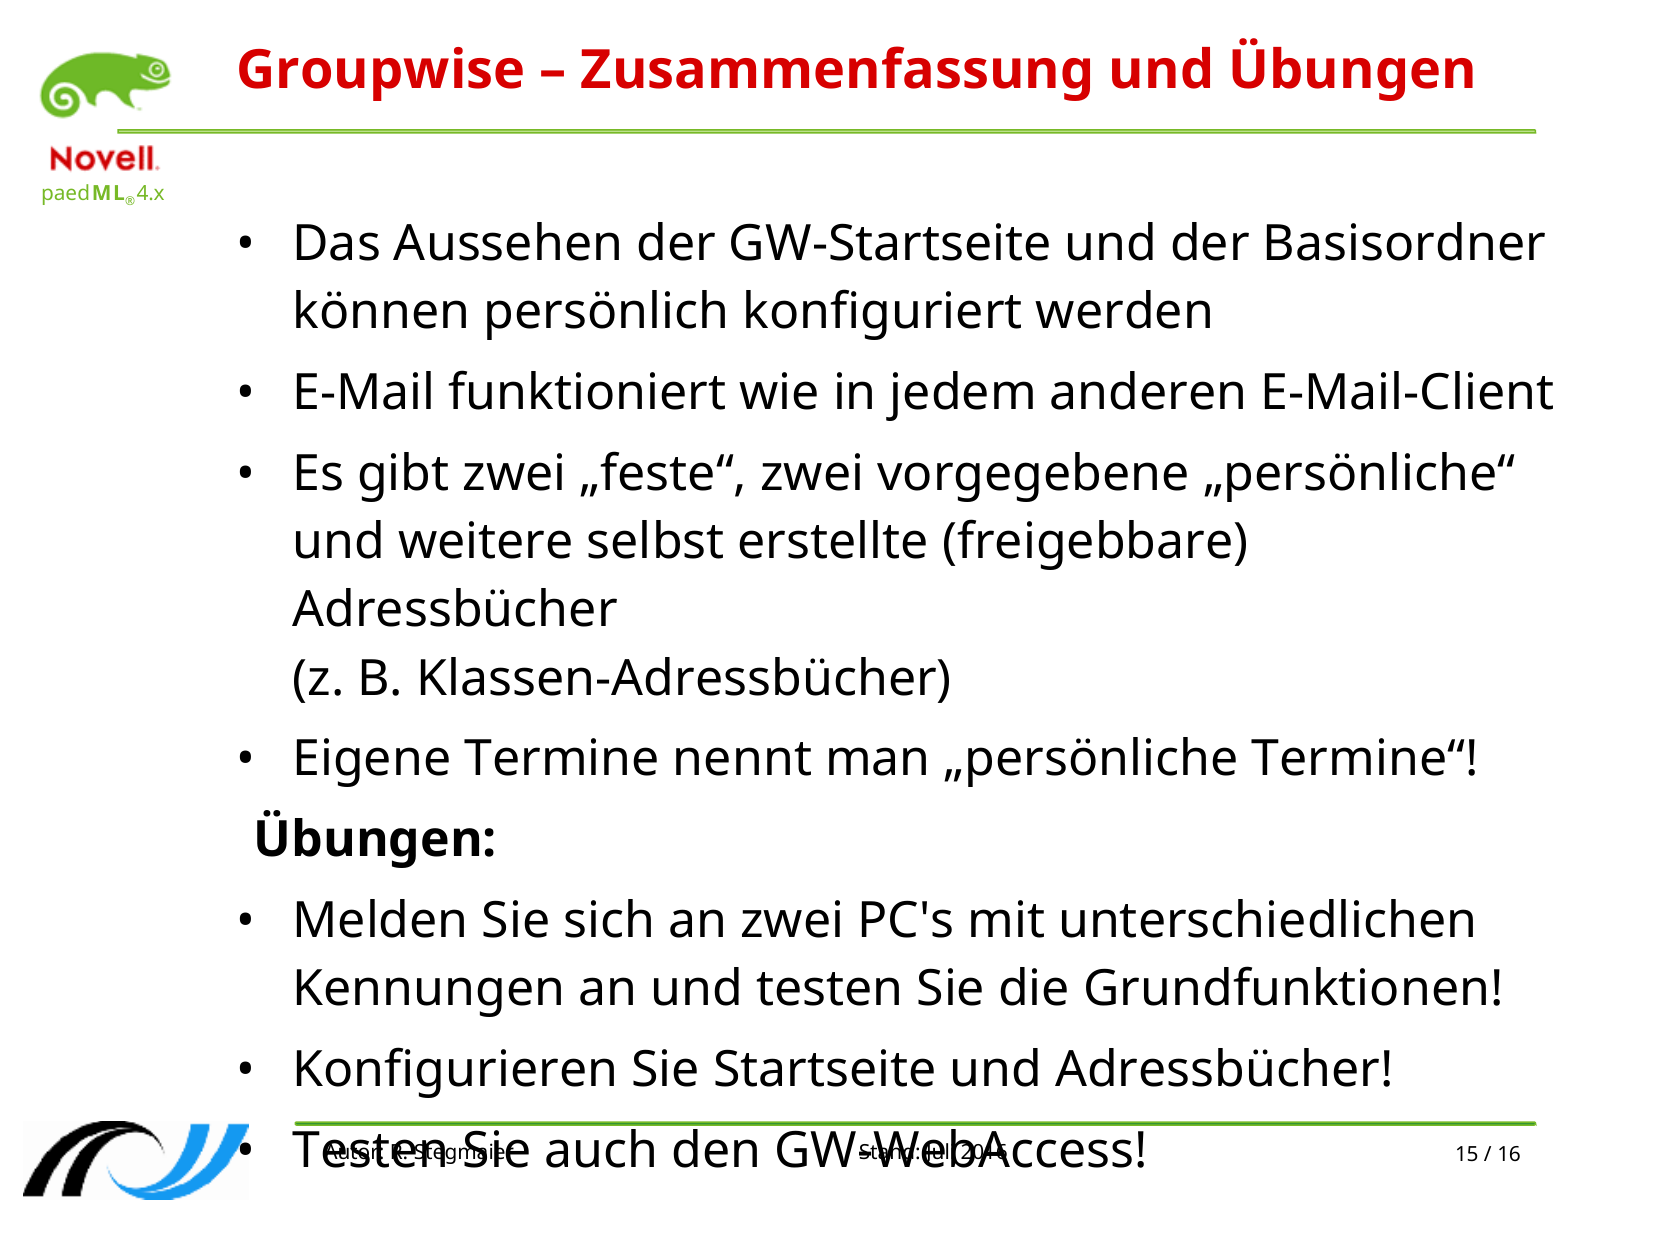

# Groupwise – Zusammenfassung und Übungen
Das Aussehen der GW-Startseite und der Basisordner
können persönlich konfiguriert werden
E-Mail funktioniert wie in jedem anderen E-Mail-Client
Es gibt zwei „feste“, zwei vorgegebene „persönliche“
und weitere selbst erstellte (freigebbare) Adressbücher
(z. B. Klassen-Adressbücher)
Eigene Termine nennt man „persönliche Termine“!
Übungen:
Melden Sie sich an zwei PC's mit unterschiedlichen Kennungen an und testen Sie die Grundfunktionen!
Konfigurieren Sie Startseite und Adressbücher!
Testen Sie auch den GW-WebAccess!
Autor: R. Stegmaier
Juli 2016
15